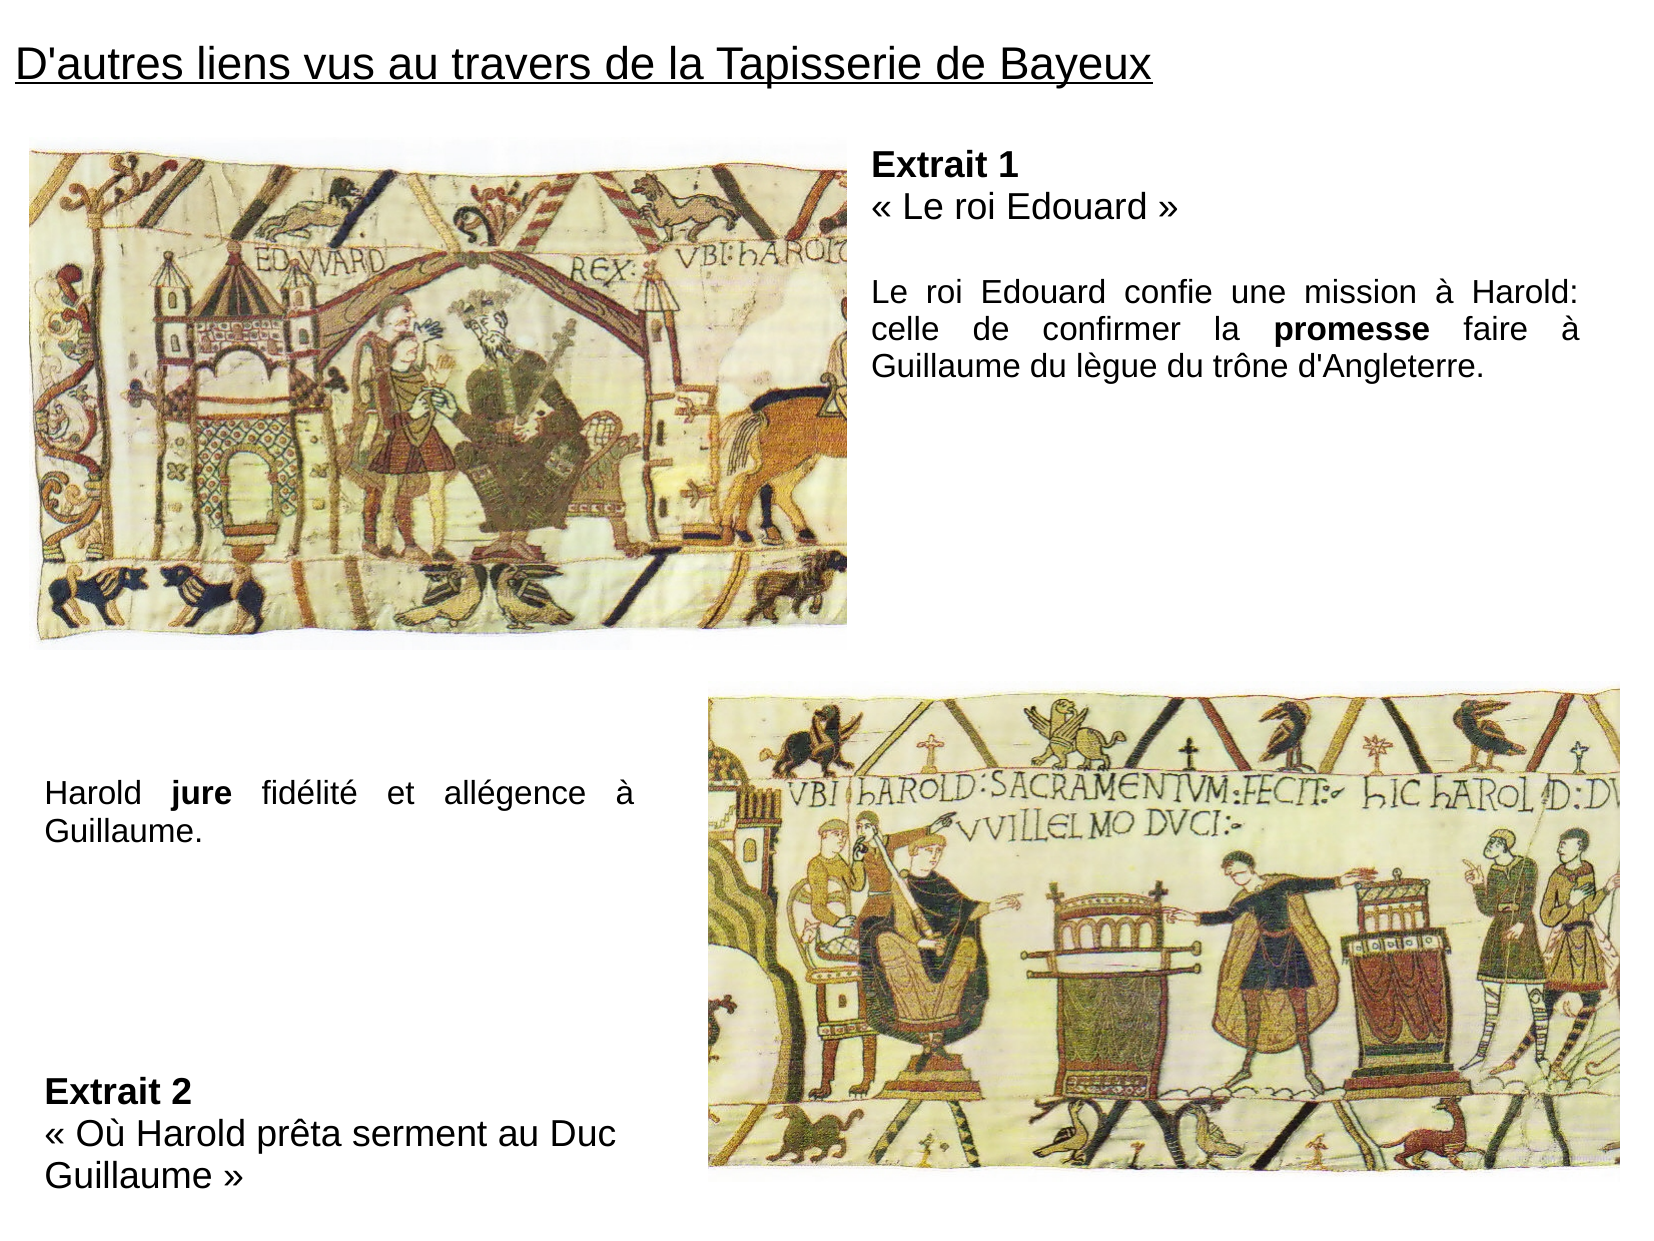

D'autres liens vus au travers de la Tapisserie de Bayeux
Extrait 1
« Le roi Edouard »
Le roi Edouard confie une mission à Harold: celle de confirmer la promesse faire à Guillaume du lègue du trône d'Angleterre.
Harold jure fidélité et allégence à Guillaume.
Extrait 2
« Où Harold prêta serment au Duc Guillaume »